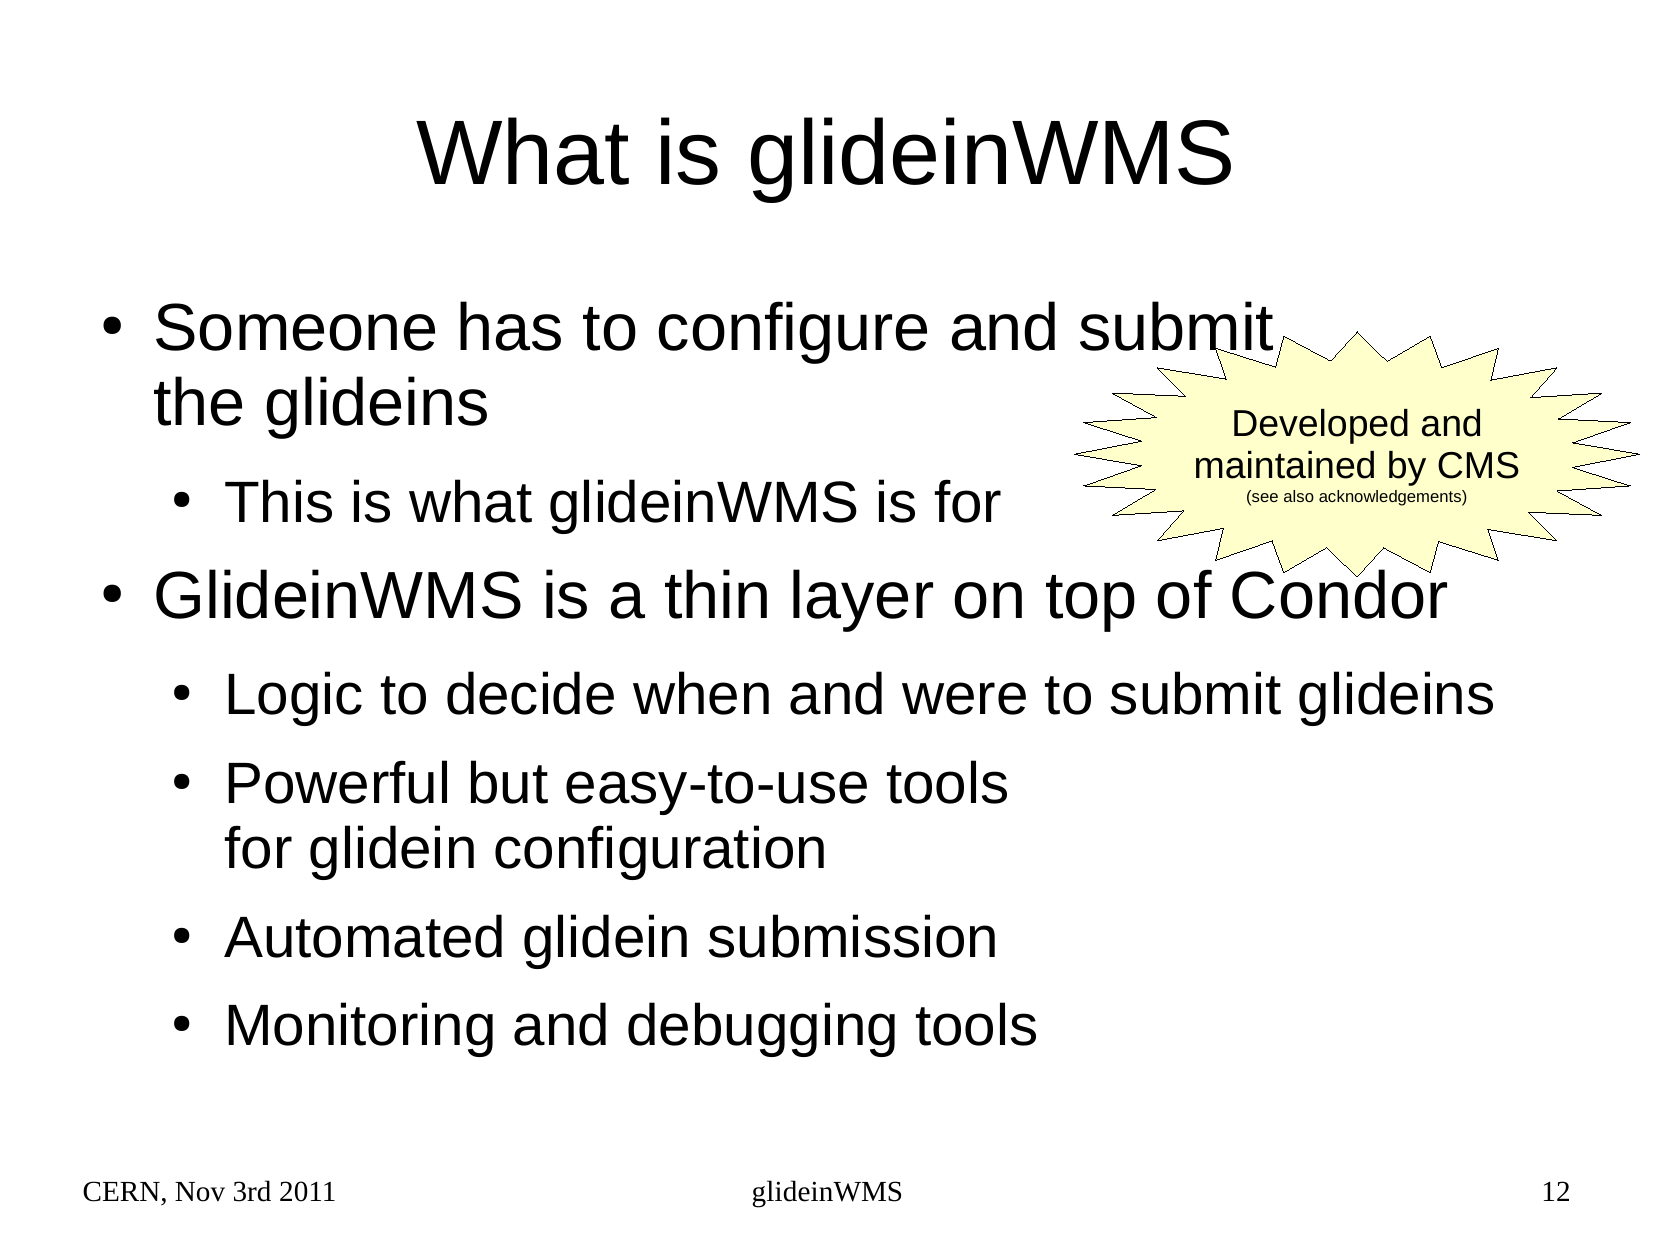

# What is glideinWMS
Someone has to configure and submit the glideins
This is what glideinWMS is for
GlideinWMS is a thin layer on top of Condor
Logic to decide when and were to submit glideins
Powerful but easy-to-use tools for glidein configuration
Automated glidein submission
Monitoring and debugging tools
Developed and
maintained by CMS
(see also acknowledgements)
CERN, Nov 3rd 2011
glideinWMS
12